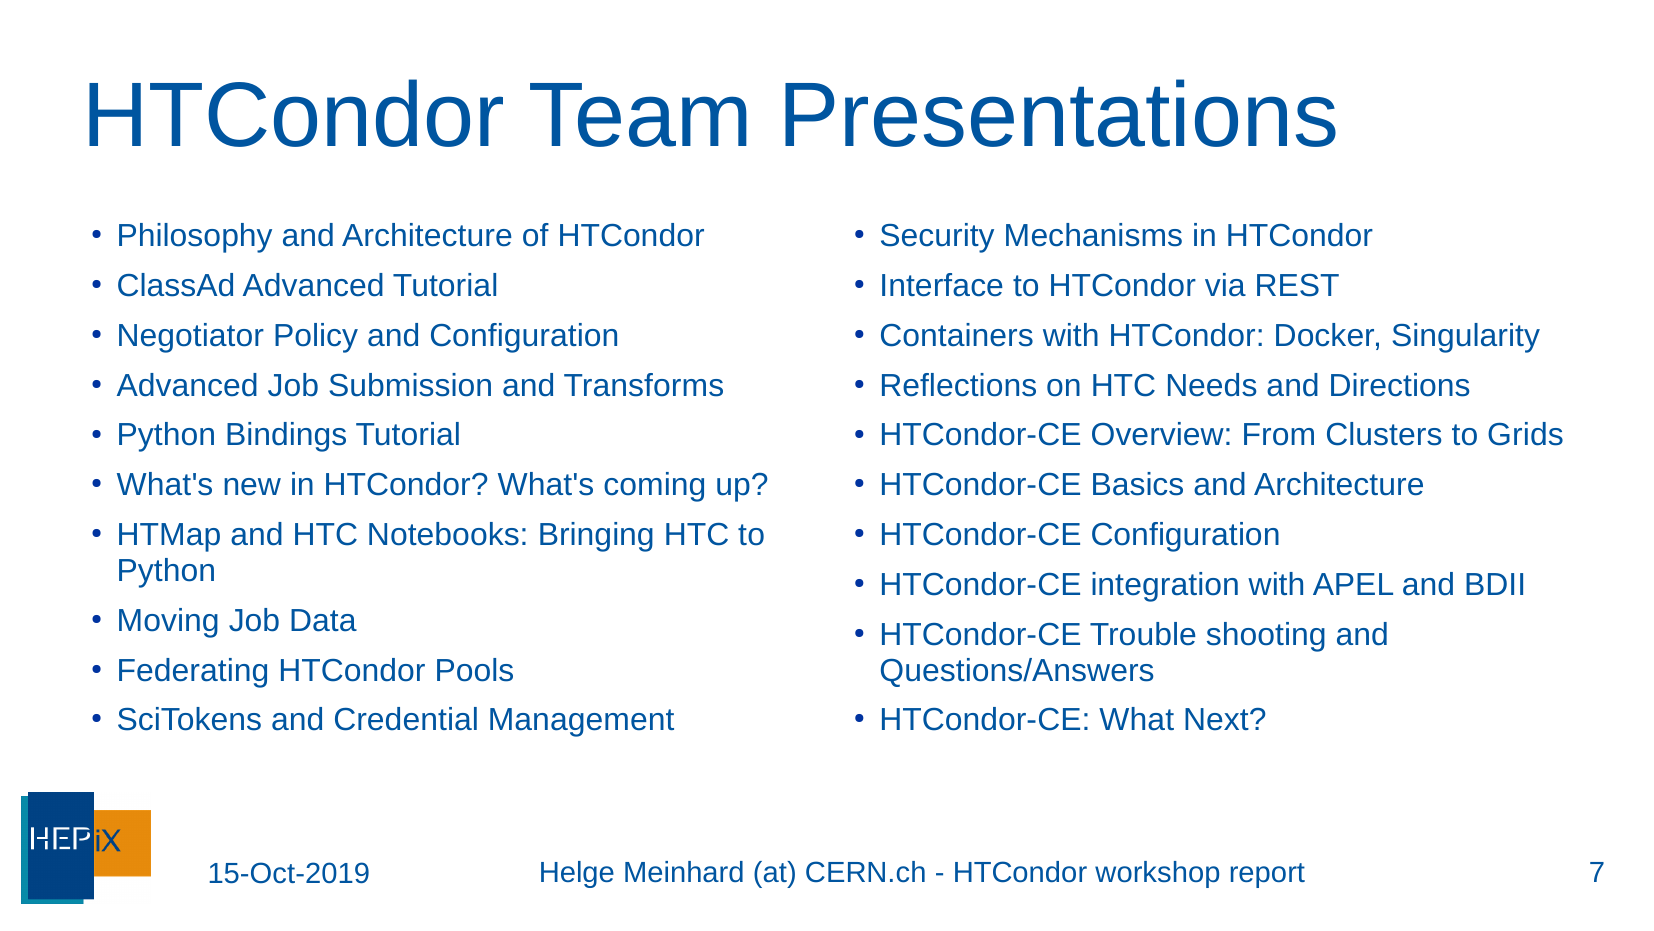

# HTCondor Team Presentations
Philosophy and Architecture of HTCondor
ClassAd Advanced Tutorial
Negotiator Policy and Configuration
Advanced Job Submission and Transforms
Python Bindings Tutorial
What's new in HTCondor? What's coming up?
HTMap and HTC Notebooks: Bringing HTC to Python
Moving Job Data
Federating HTCondor Pools
SciTokens and Credential Management
Security Mechanisms in HTCondor
Interface to HTCondor via REST
Containers with HTCondor: Docker, Singularity
Reflections on HTC Needs and Directions
HTCondor-CE Overview: From Clusters to Grids
HTCondor-CE Basics and Architecture
HTCondor-CE Configuration
HTCondor-CE integration with APEL and BDII
HTCondor-CE Trouble shooting and Questions/Answers
HTCondor-CE: What Next?
Helge Meinhard (at) CERN.ch - HTCondor workshop report
7
15-Oct-2019